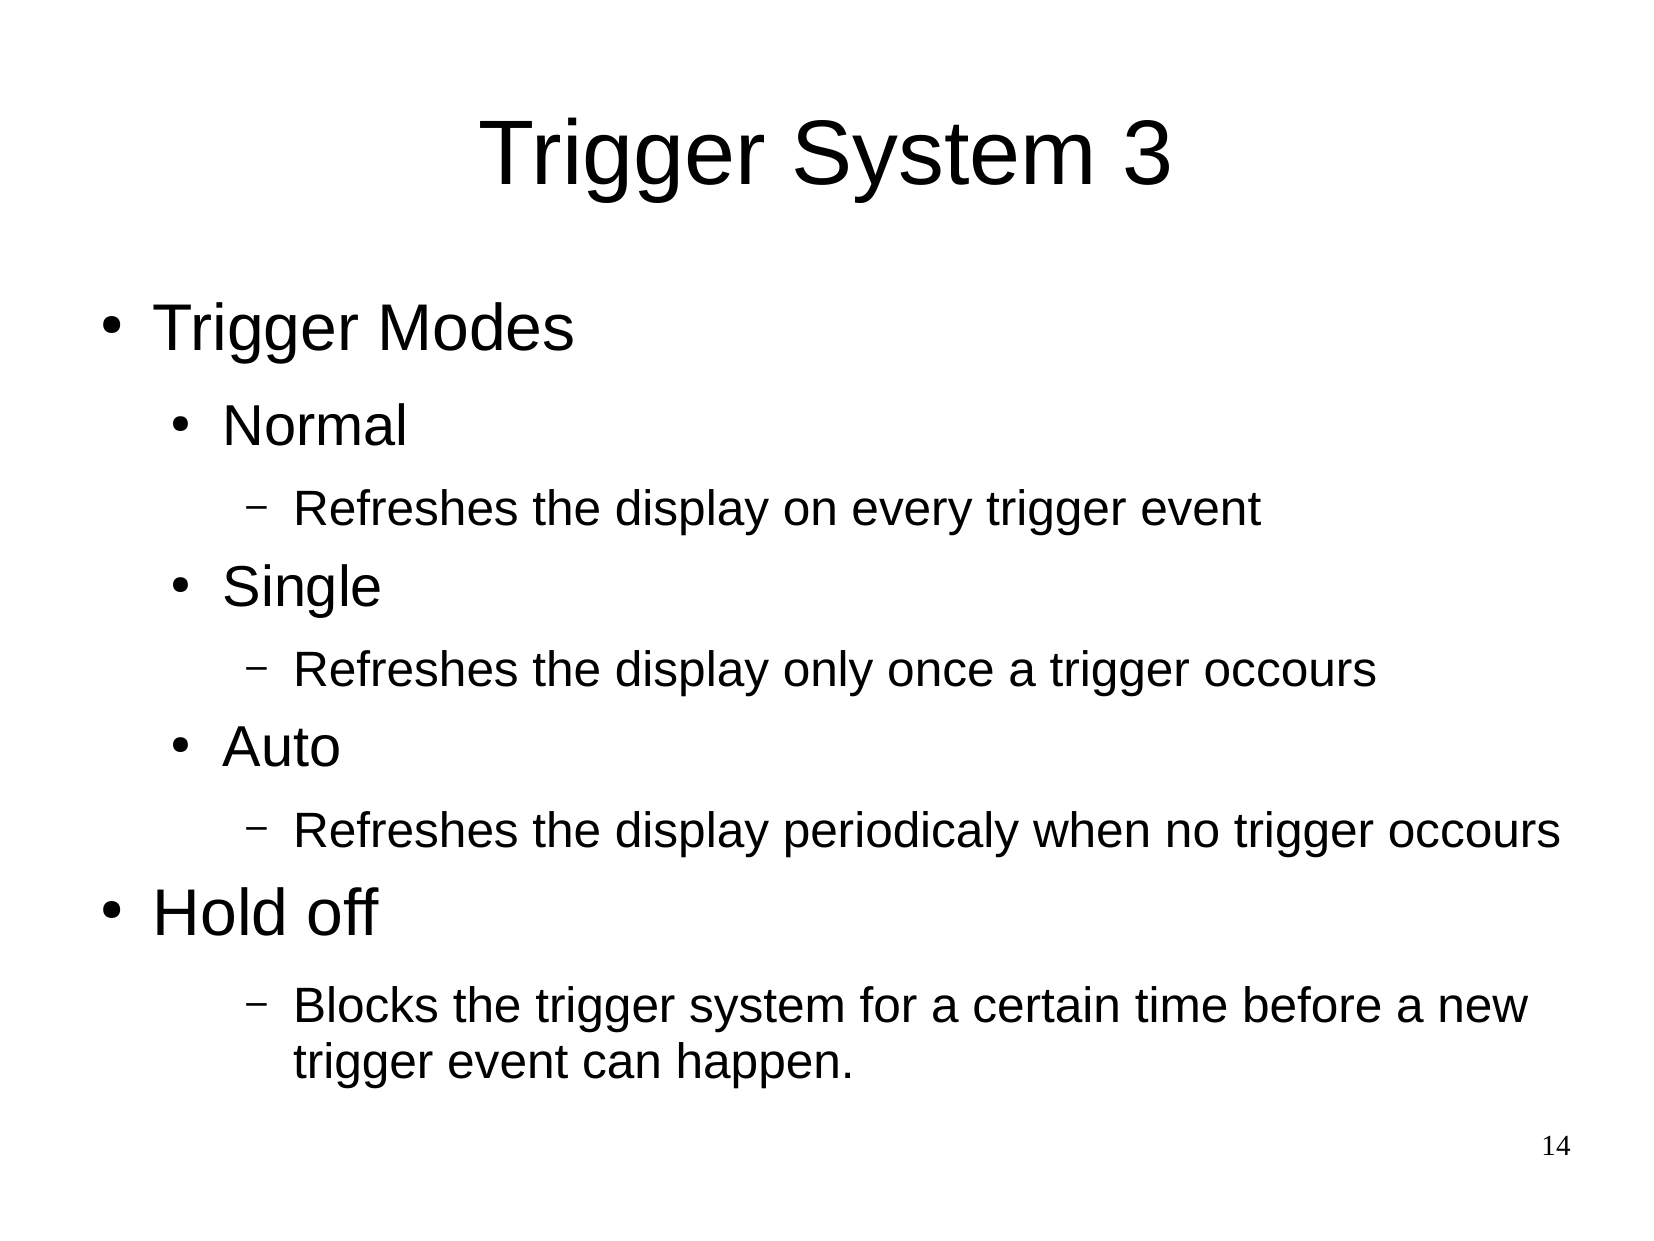

# Trigger System 3
Trigger Modes
Normal
Refreshes the display on every trigger event
Single
Refreshes the display only once a trigger occours
Auto
Refreshes the display periodicaly when no trigger occours
Hold off
Blocks the trigger system for a certain time before a new trigger event can happen.
14